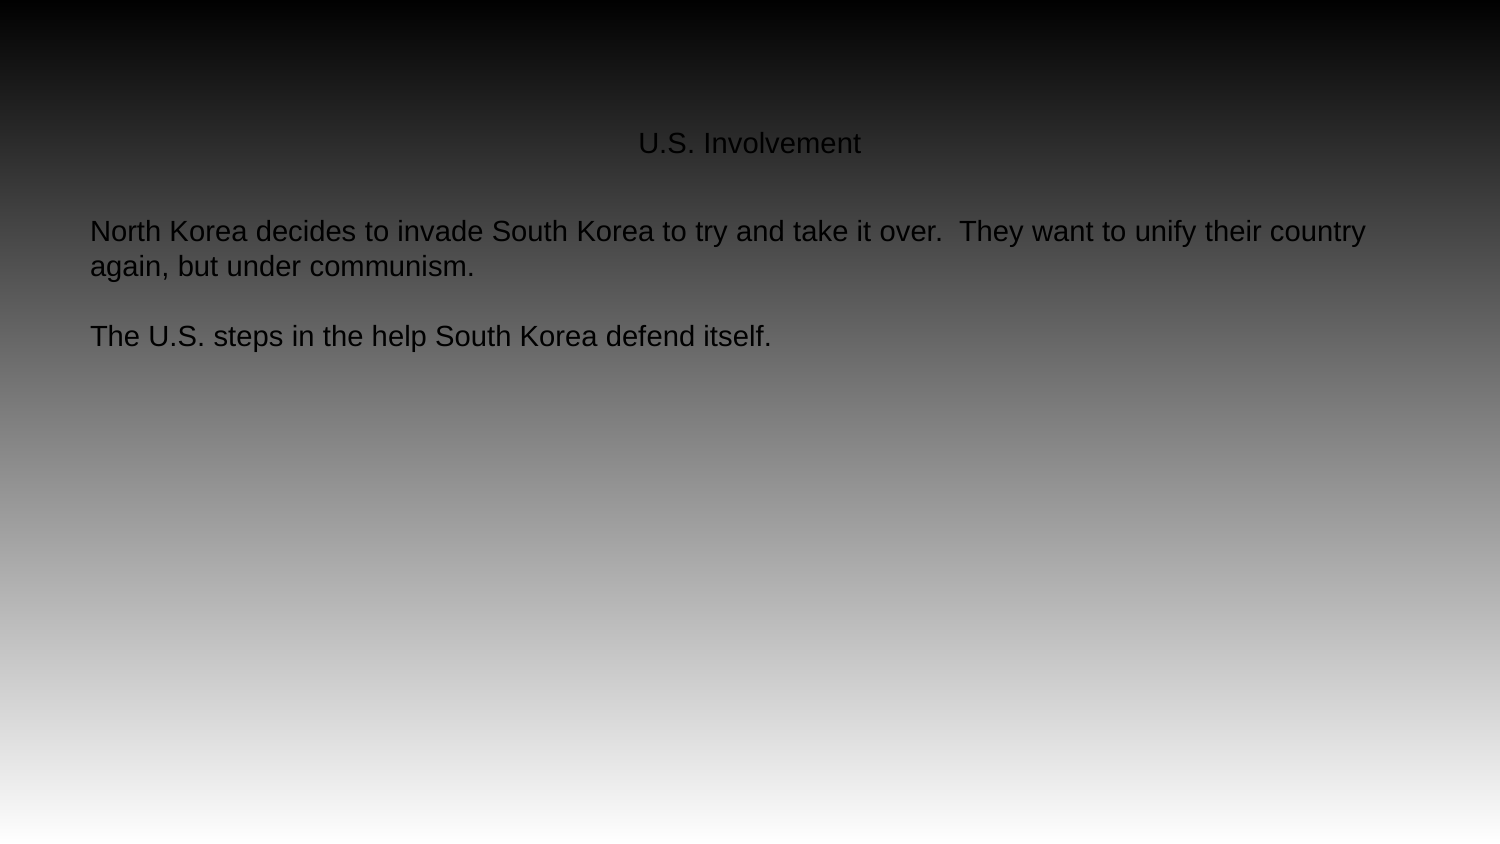

# U.S. Involvement
North Korea decides to invade South Korea to try and take it over. They want to unify their country again, but under communism.
The U.S. steps in the help South Korea defend itself.